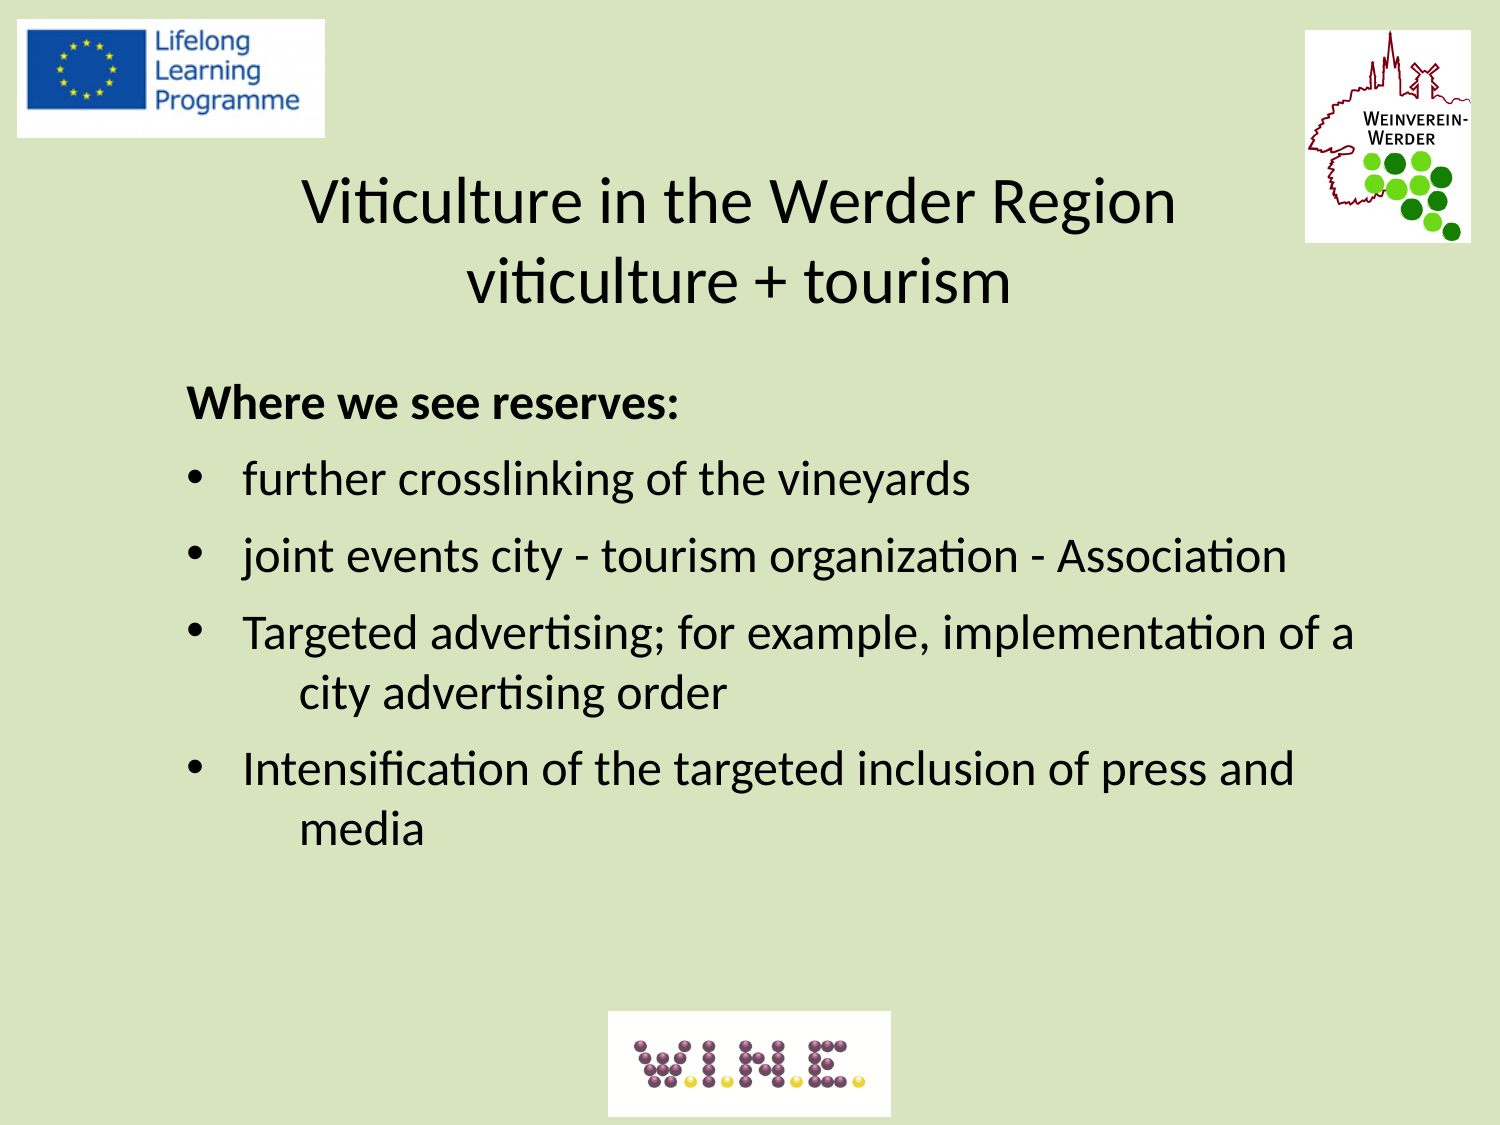

Viticulture in the Werder Region
viticulture + tourism
Where we see reserves:
further crosslinking of the vineyards
joint events city - tourism organization - Association
Targeted advertising; for example, implementation of a city advertising order
Intensification of the targeted inclusion of press and media